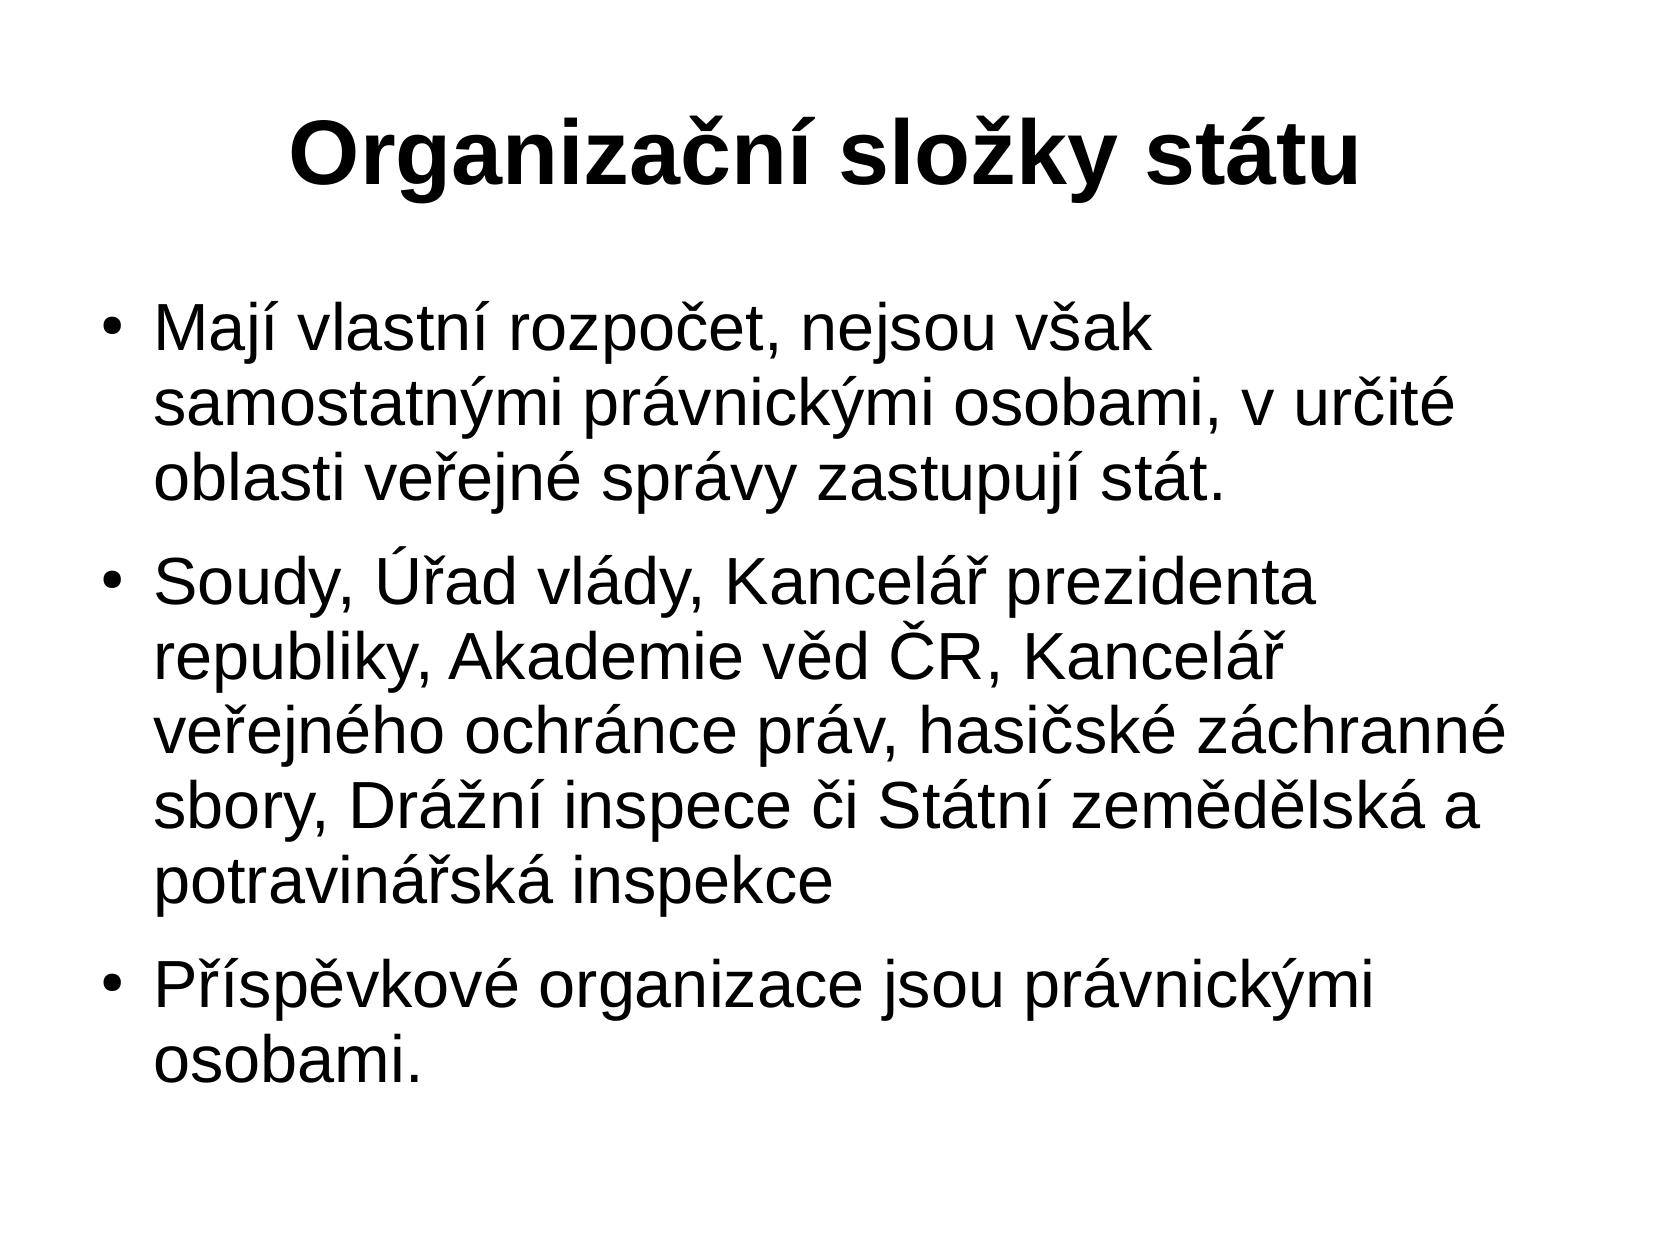

# Organizační složky státu
Mají vlastní rozpočet, nejsou však samostatnými právnickými osobami, v určité oblasti veřejné správy zastupují stát.
Soudy, Úřad vlády, Kancelář prezidenta republiky, Akademie věd ČR, Kancelář veřejného ochránce práv, hasičské záchranné sbory, Drážní inspece či Státní zemědělská a potravinářská inspekce
Příspěvkové organizace jsou právnickými osobami.